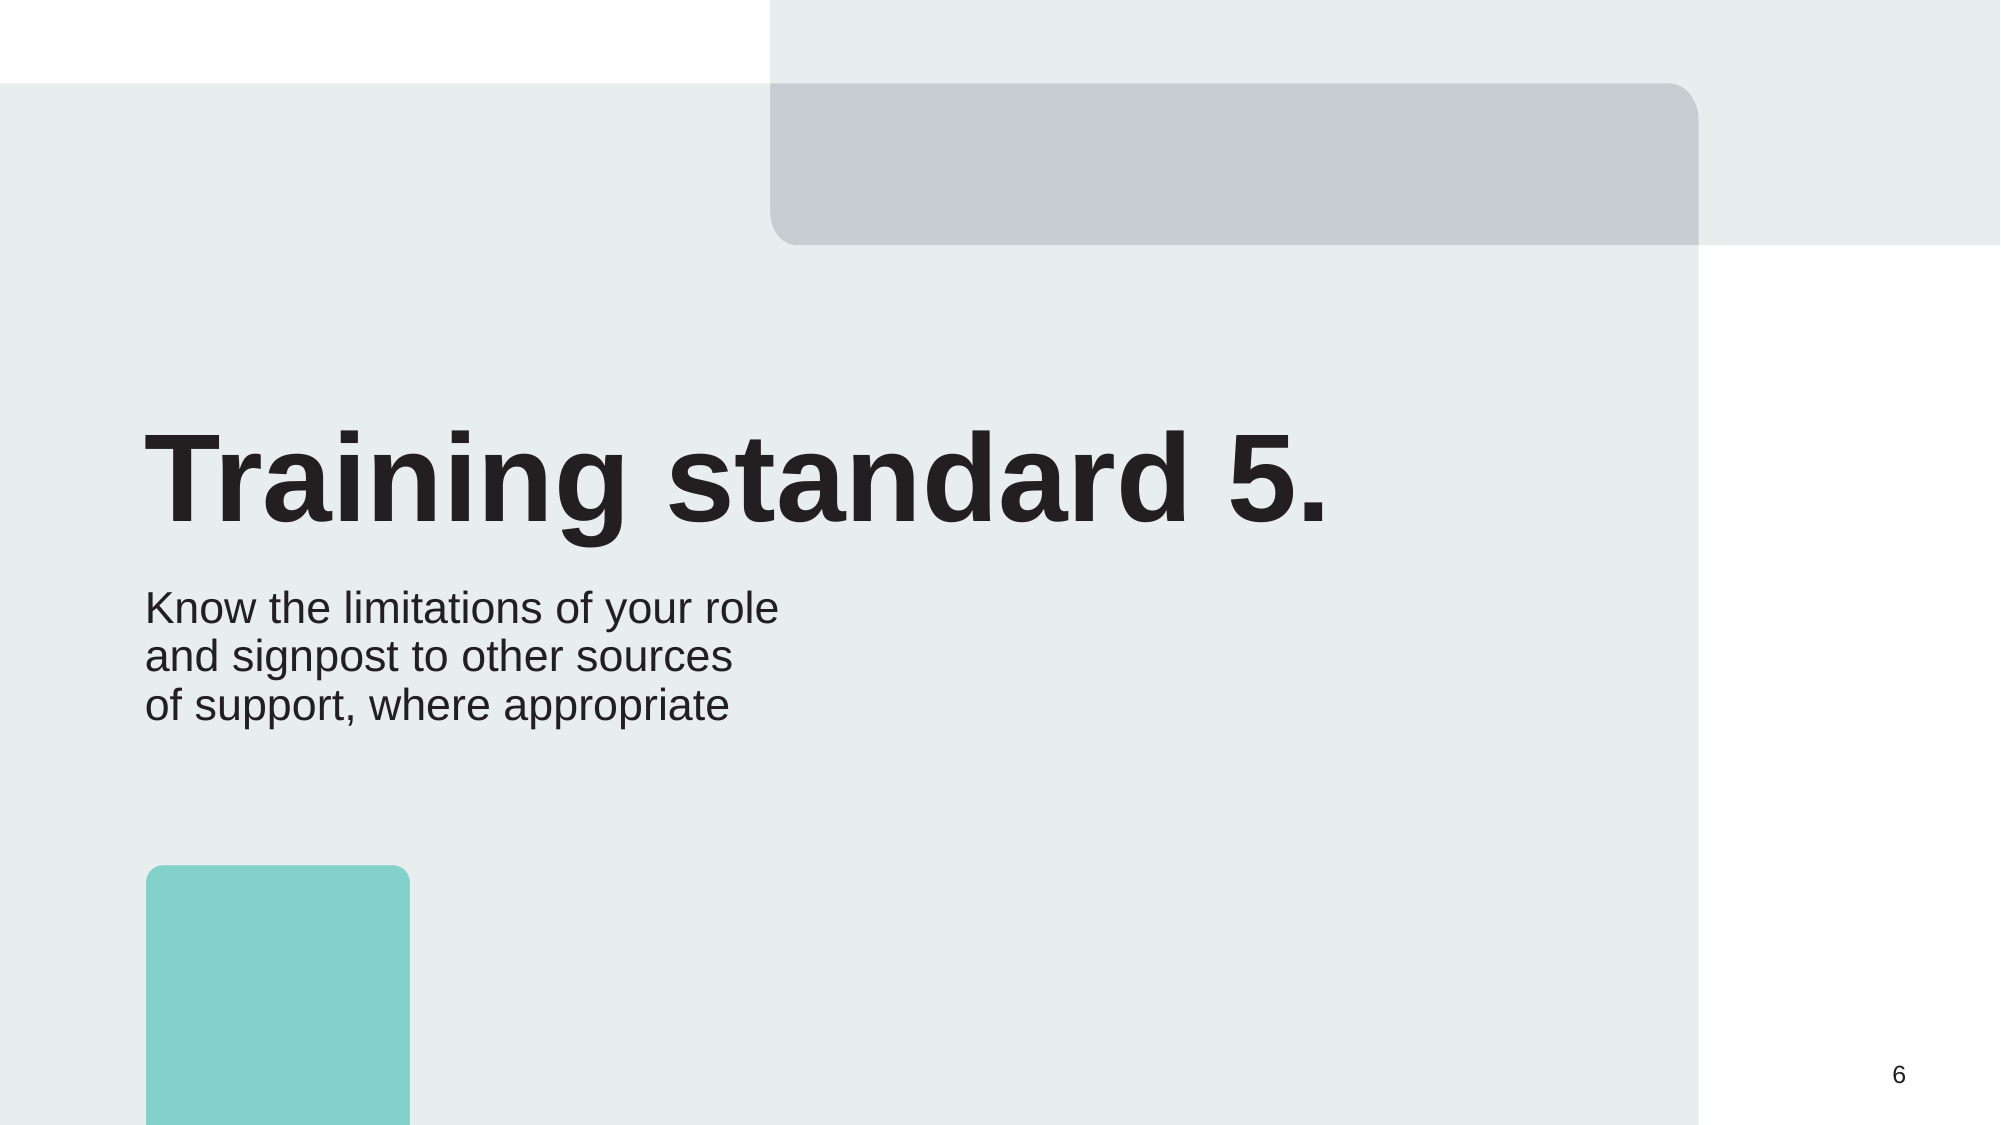

Training standard 5.
# Know the limitations of your role and signpost to other sources of support, where appropriate